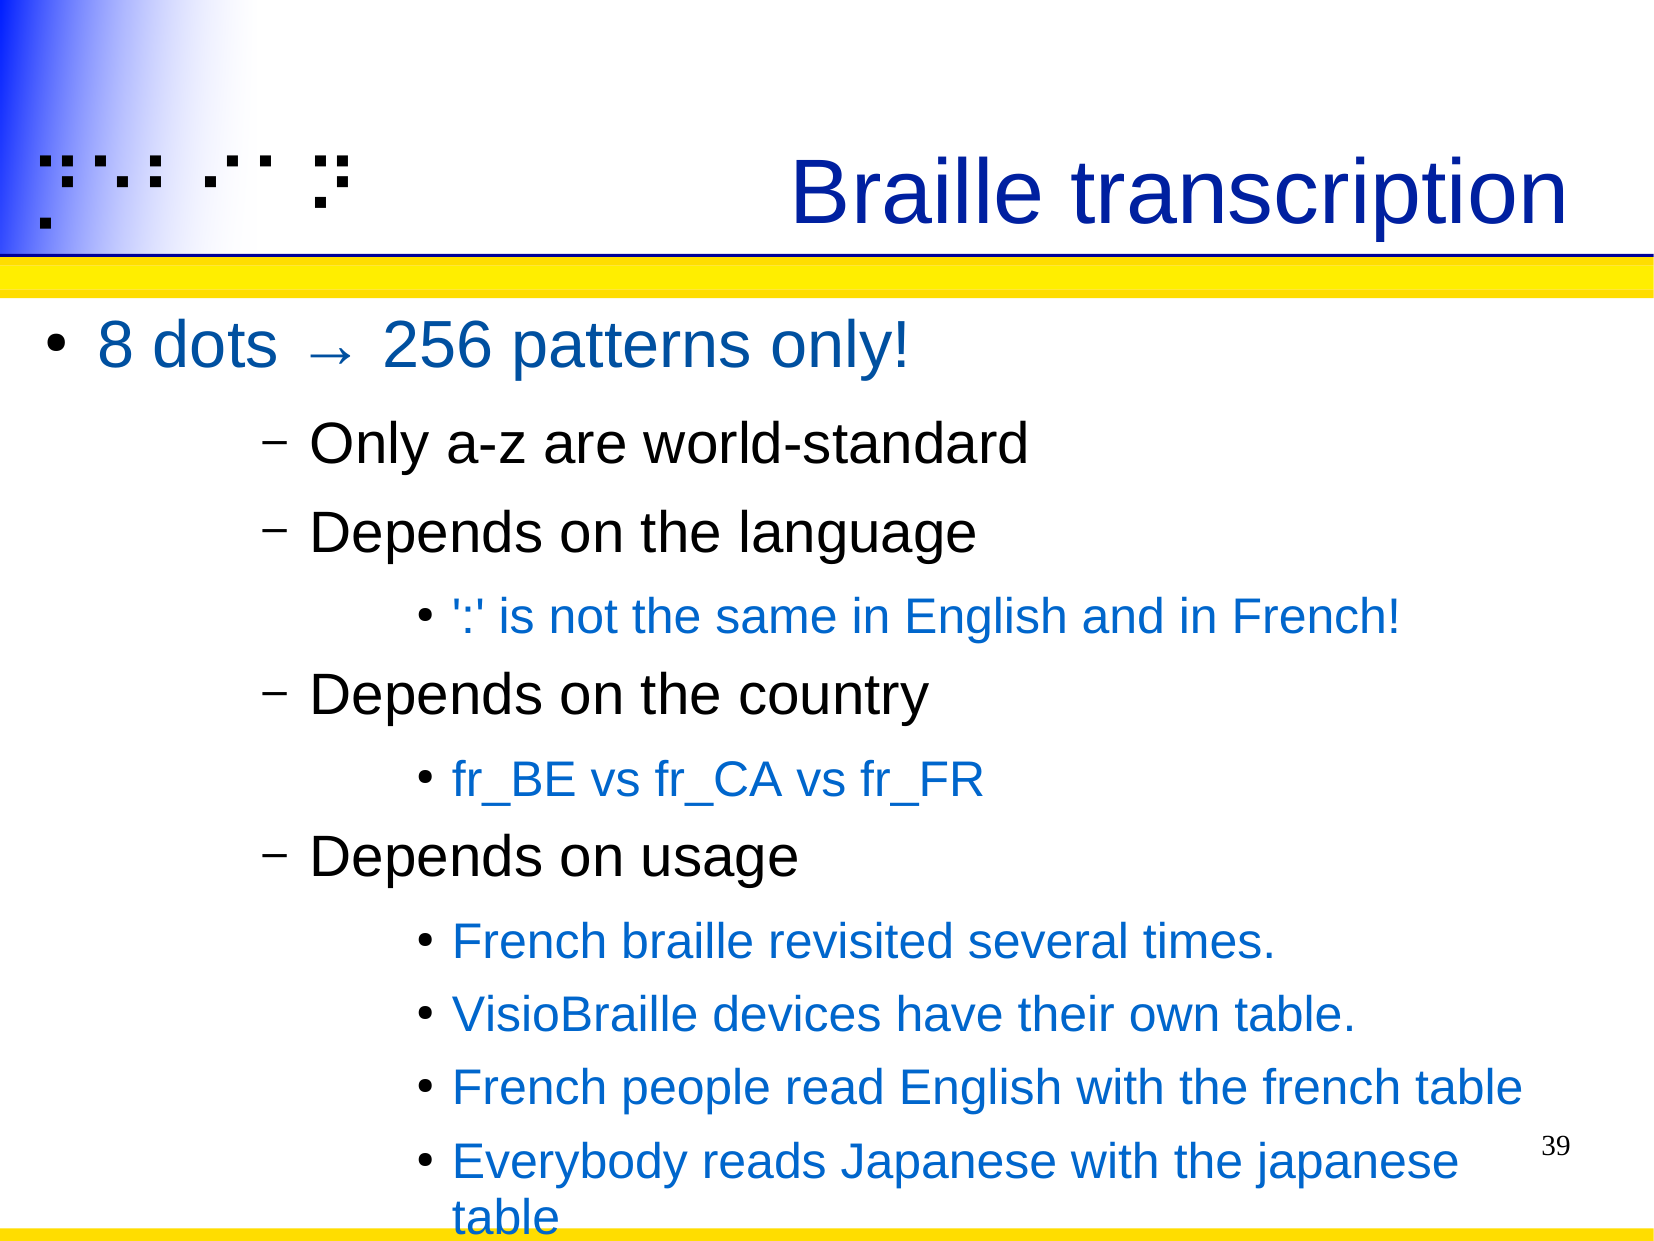

# Braille transcription
8 dots → 256 patterns only!
Only a-z are world-standard
Depends on the language
':' is not the same in English and in French!
Depends on the country
fr_BE vs fr_CA vs fr_FR
Depends on usage
French braille revisited several times.
VisioBraille devices have their own table.
French people read English with the french table
Everybody reads Japanese with the japanese table
39